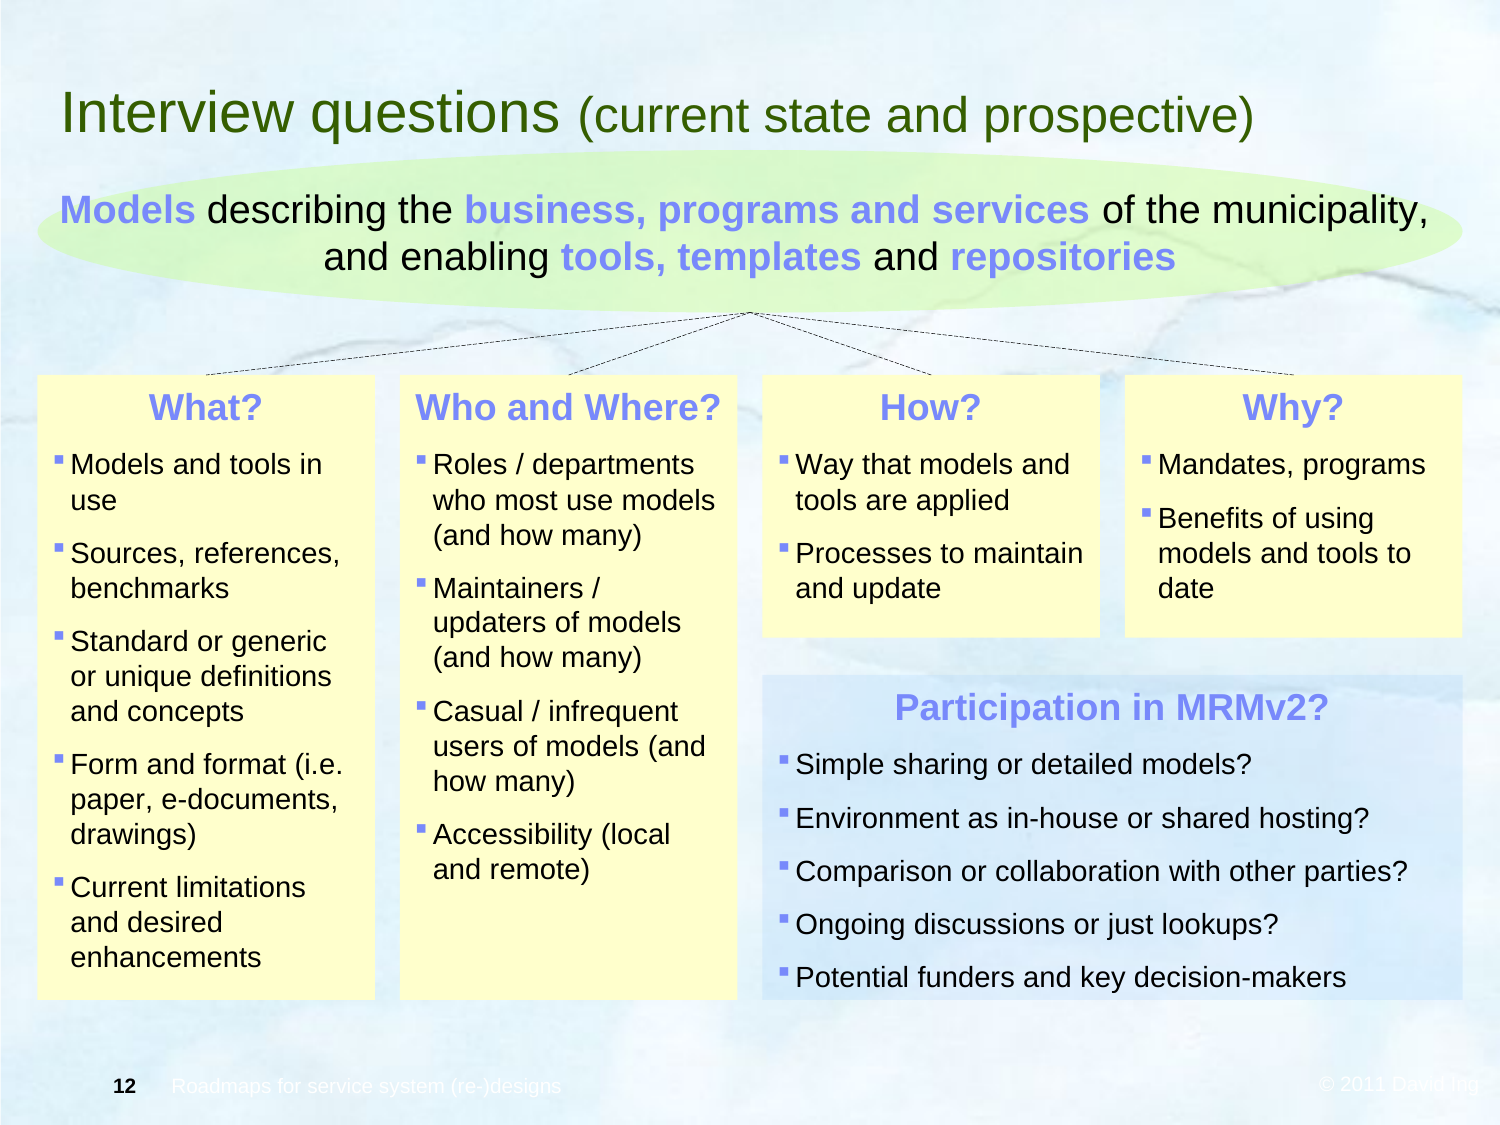

# Interview questions (current state and prospective)
Models describing the business, programs and services of the municipality,
and enabling tools, templates and repositories
What?
Models and tools in use
Sources, references, benchmarks
Standard or generic or unique definitions and concepts
Form and format (i.e. paper, e-documents, drawings)
Current limitations and desired enhancements
Who and Where?
Roles / departments who most use models (and how many)
Maintainers / updaters of models (and how many)
Casual / infrequent users of models (and how many)
Accessibility (local and remote)
How?
Way that models and tools are applied
Processes to maintain and update
Why?
Mandates, programs
Benefits of using models and tools to date
Participation in MRMv2?
Simple sharing or detailed models?
Environment as in-house or shared hosting?
Comparison or collaboration with other parties?
Ongoing discussions or just lookups?
Potential funders and key decision-makers
12
Roadmaps for service system (re-)designs